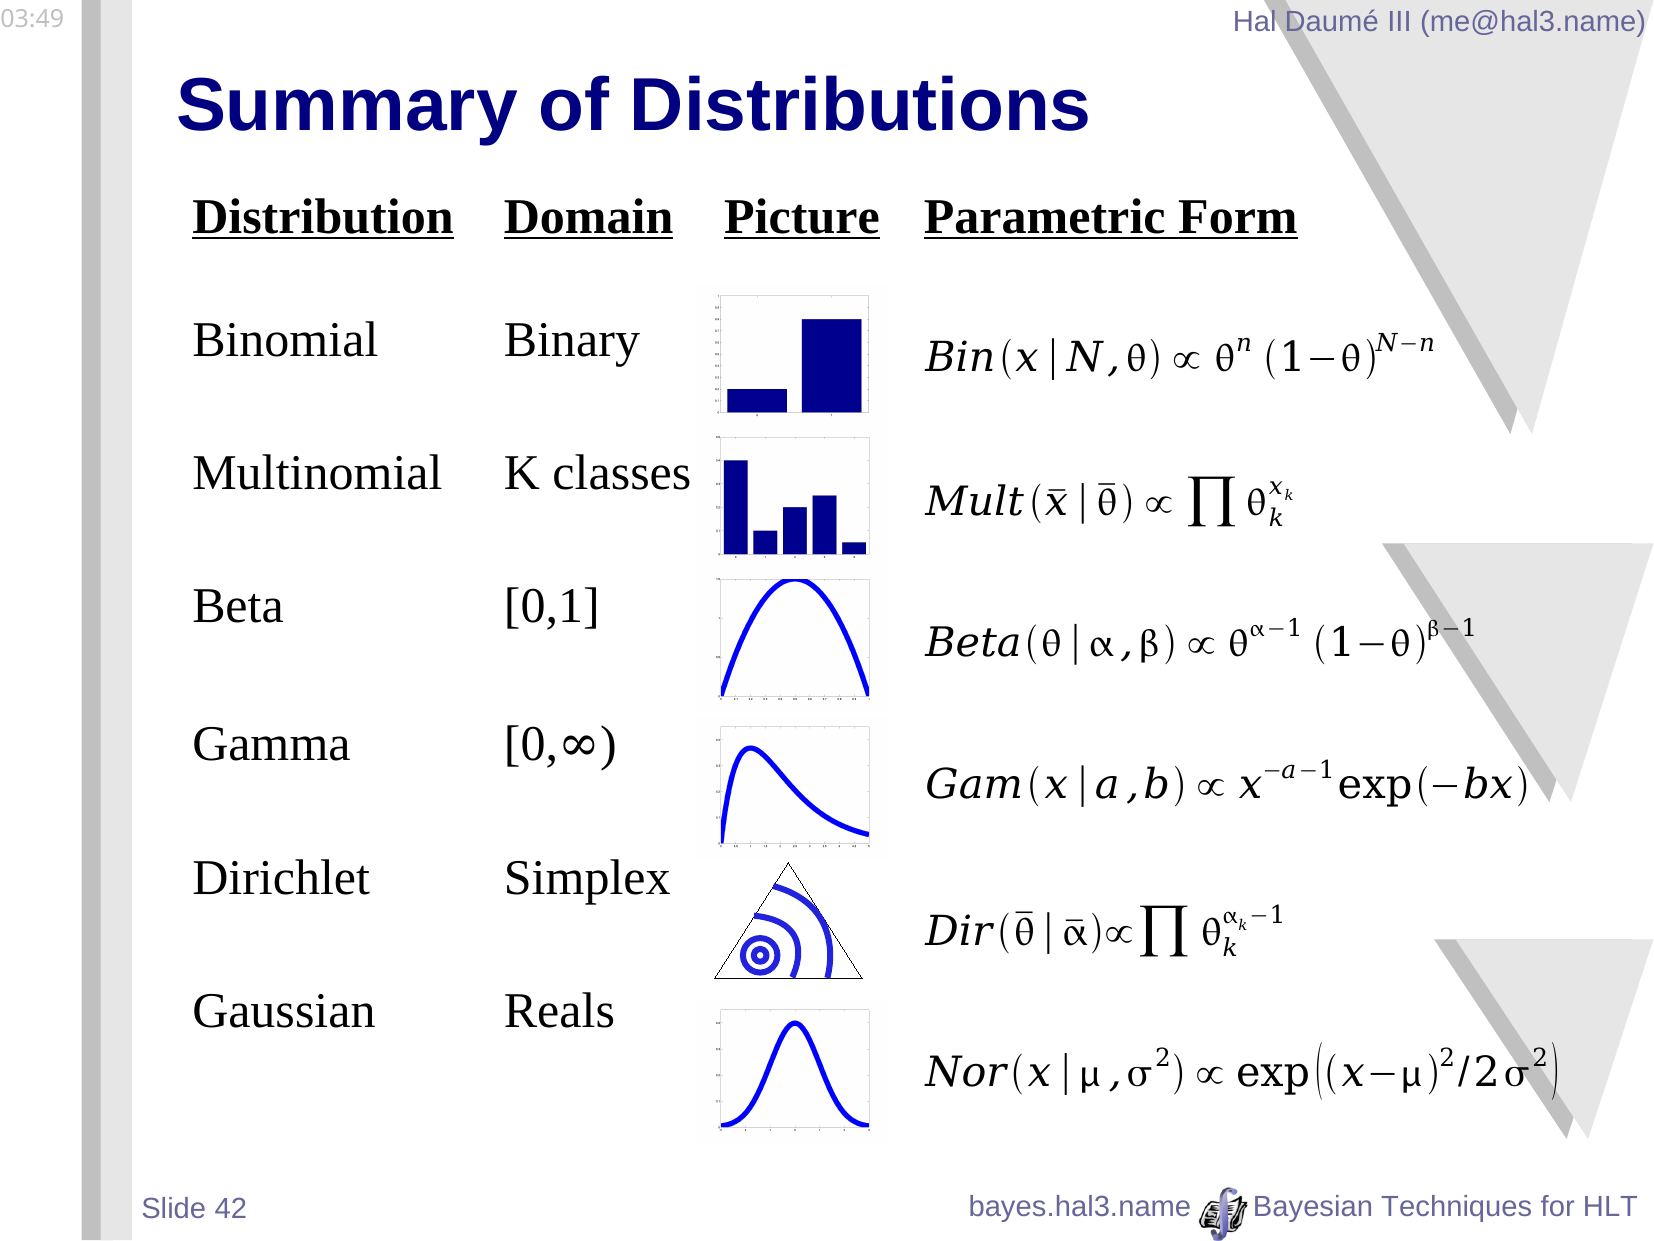

# Summary of Distributions
Distribution	Domain	Picture	Parametric Form
Binomial	Binary
Multinomial	K classes
Beta	[0,1]
Gamma	[0,∞)
Dirichlet	Simplex
Gaussian	Reals